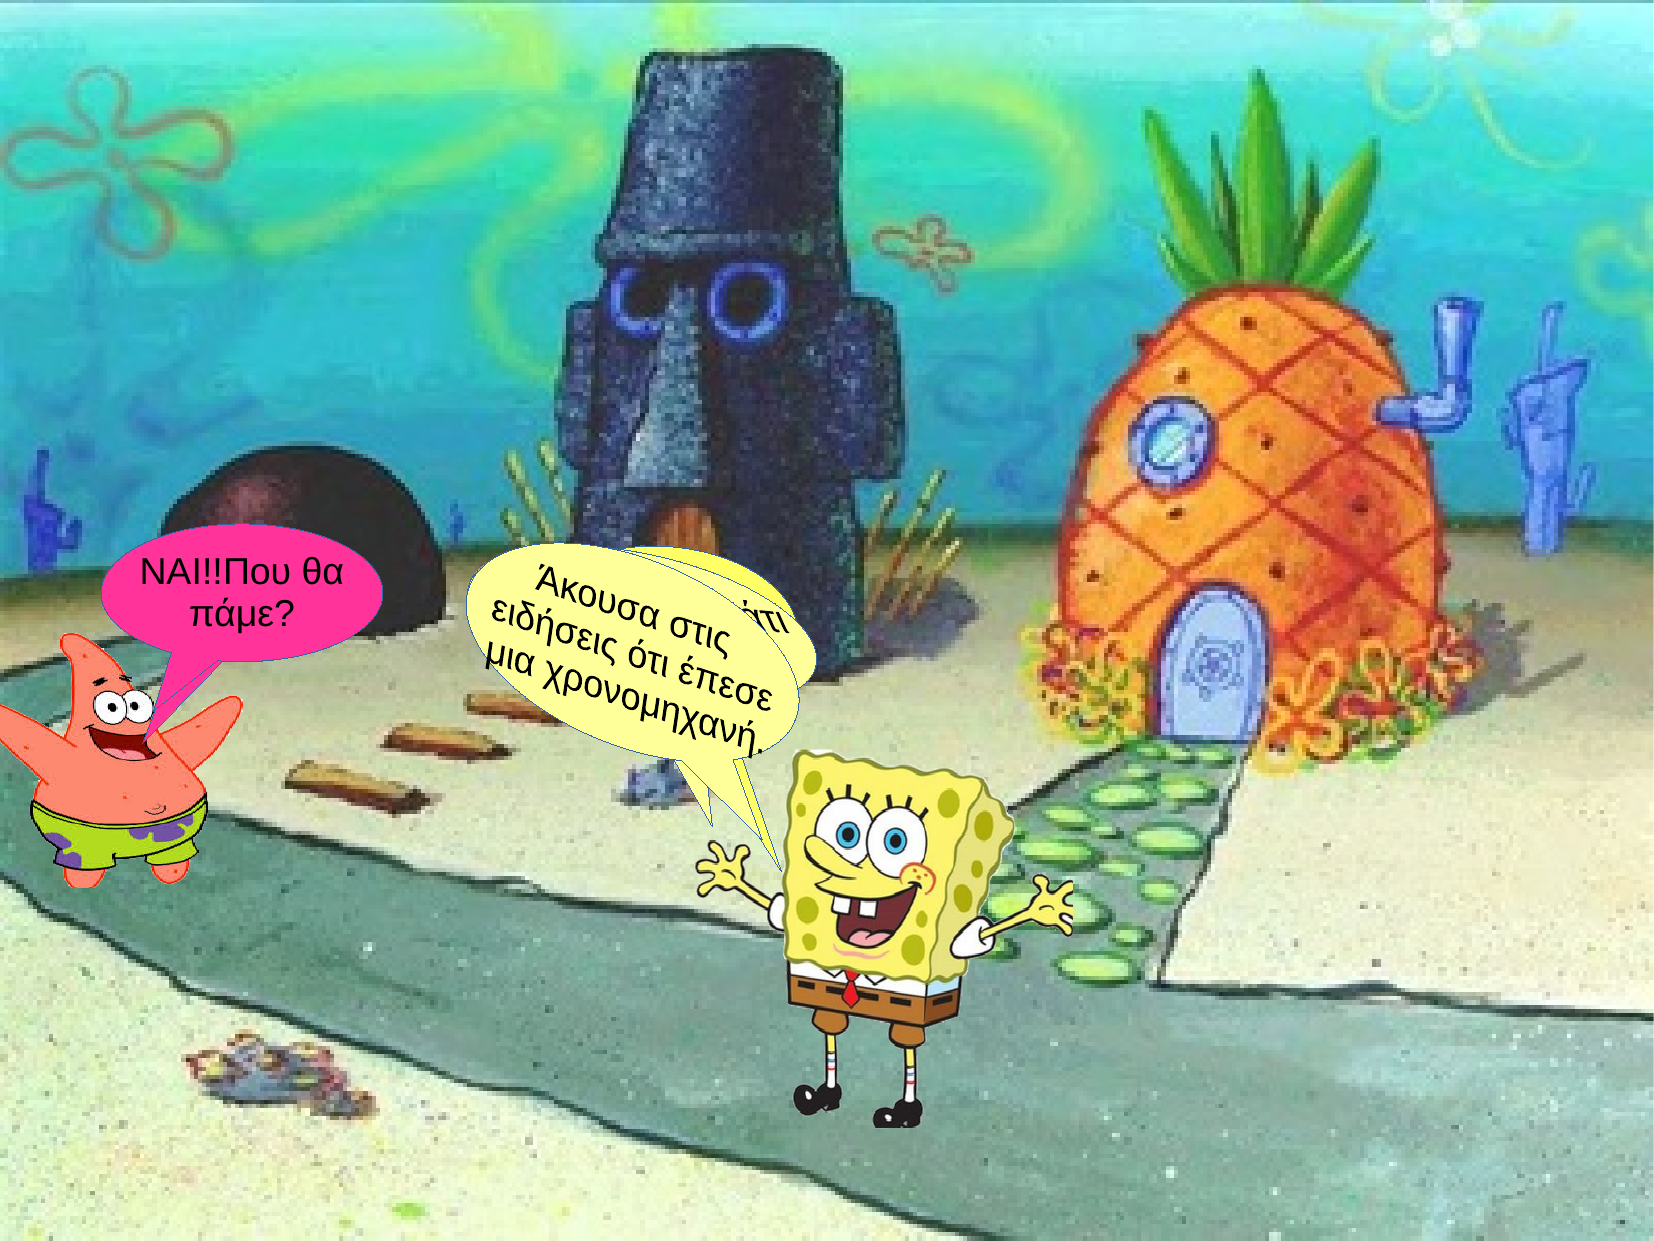

Καλημέρα
 ΜΠΟΜΠ.
ΝΑΙ!!Που θα
πάμε?
Πάμε να φάμε κάτι
πριν φύγουμε?
Καλημέρα
Πάτρικ.
Άκουσα στις
ειδήσεις ότι έπεσε
μια χρονομηχανή.